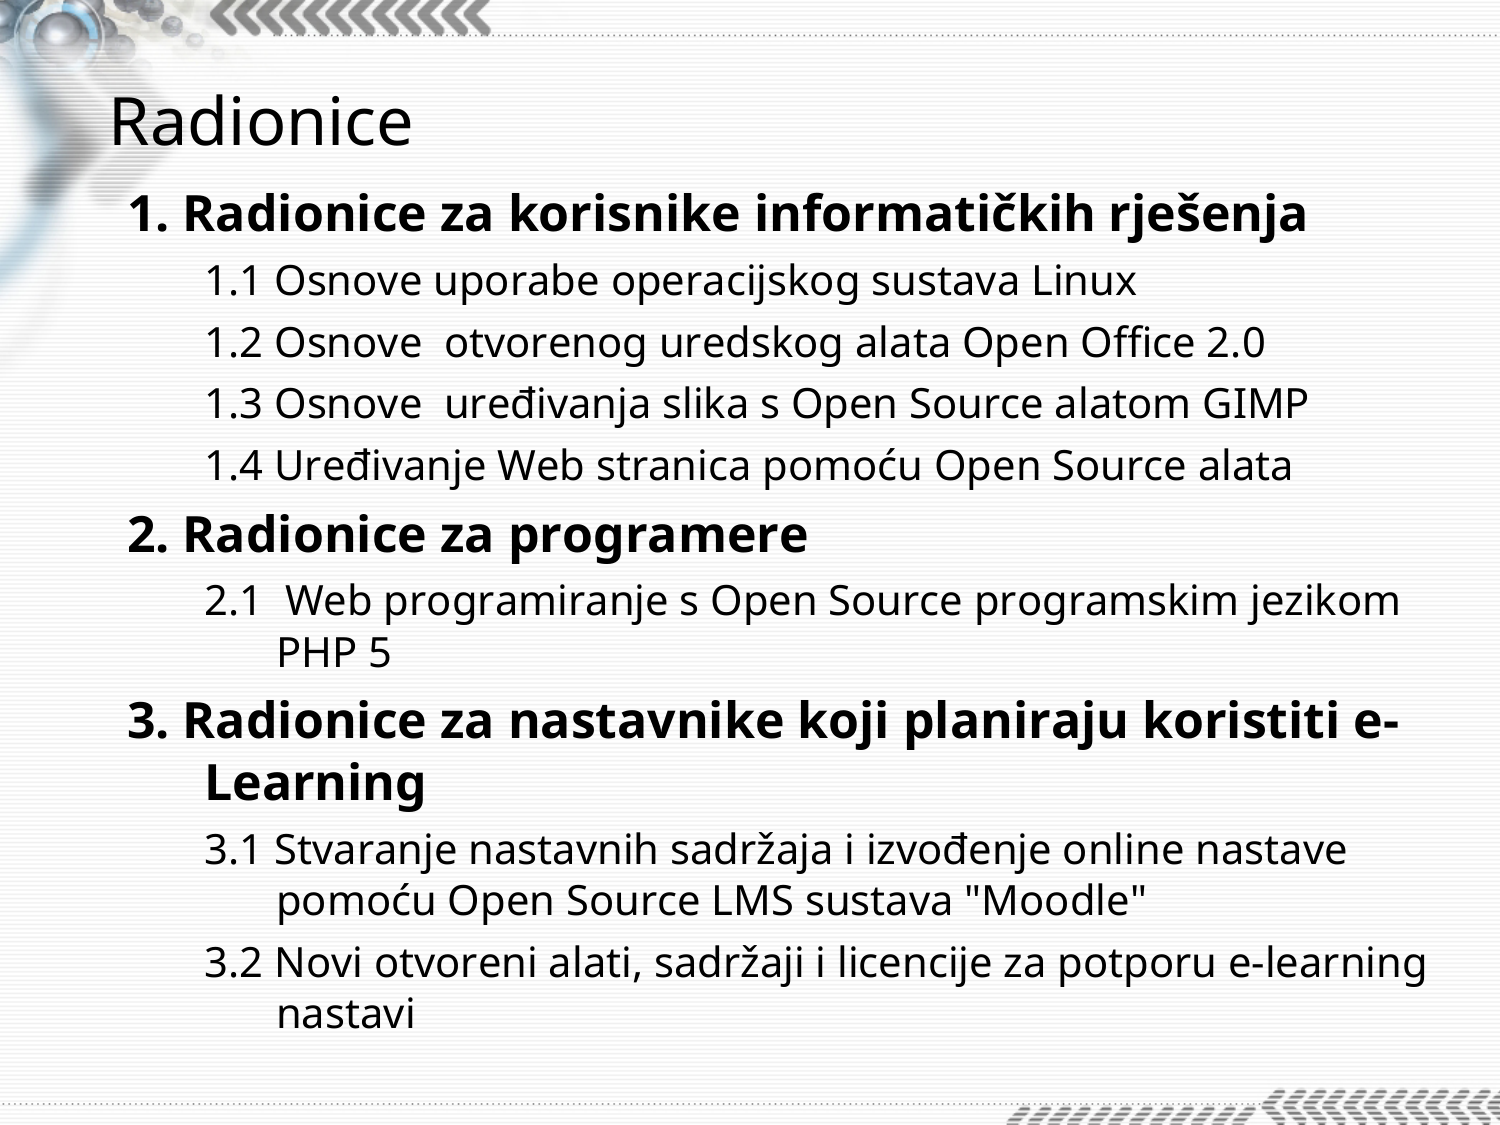

# Radionice
1. Radionice za korisnike informatičkih rješenja
1.1 Osnove uporabe operacijskog sustava Linux
1.2 Osnove otvorenog uredskog alata Open Office 2.0
1.3 Osnove uređivanja slika s Open Source alatom GIMP
1.4 Uređivanje Web stranica pomoću Open Source alata
2. Radionice za programere
2.1 Web programiranje s Open Source programskim jezikom PHP 5
3. Radionice za nastavnike koji planiraju koristiti e-Learning
3.1 Stvaranje nastavnih sadržaja i izvođenje online nastave pomoću Open Source LMS sustava "Moodle"
3.2 Novi otvoreni alati, sadržaji i licencije za potporu e-learning nastavi